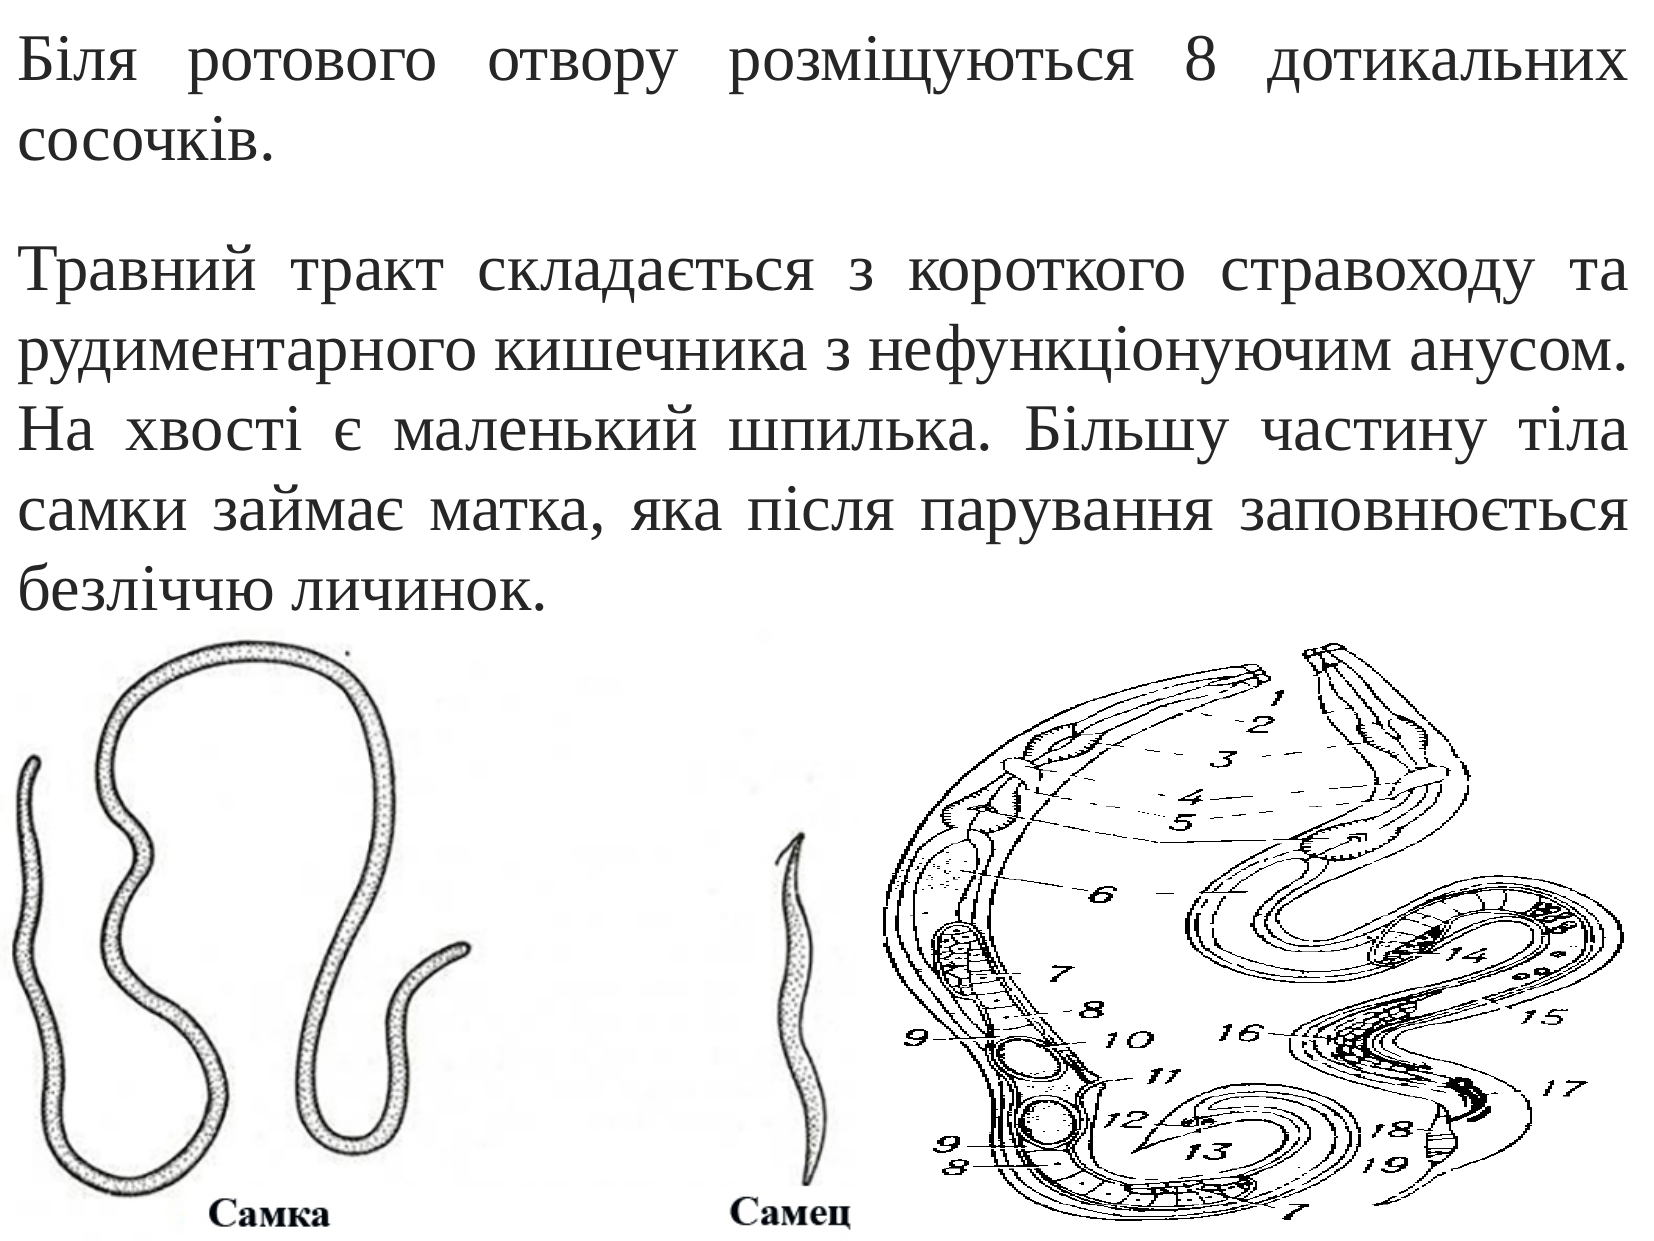

# Біля ротового отвору розміщуються 8 дотикальних сосочків.
Травний тракт складається з короткого стравоходу та рудиментарного кишечника з нефункціонуючим анусом. На хвості є маленький шпилька. Більшу частину тіла самки займає матка, яка після парування заповнюється безліччю личинок.